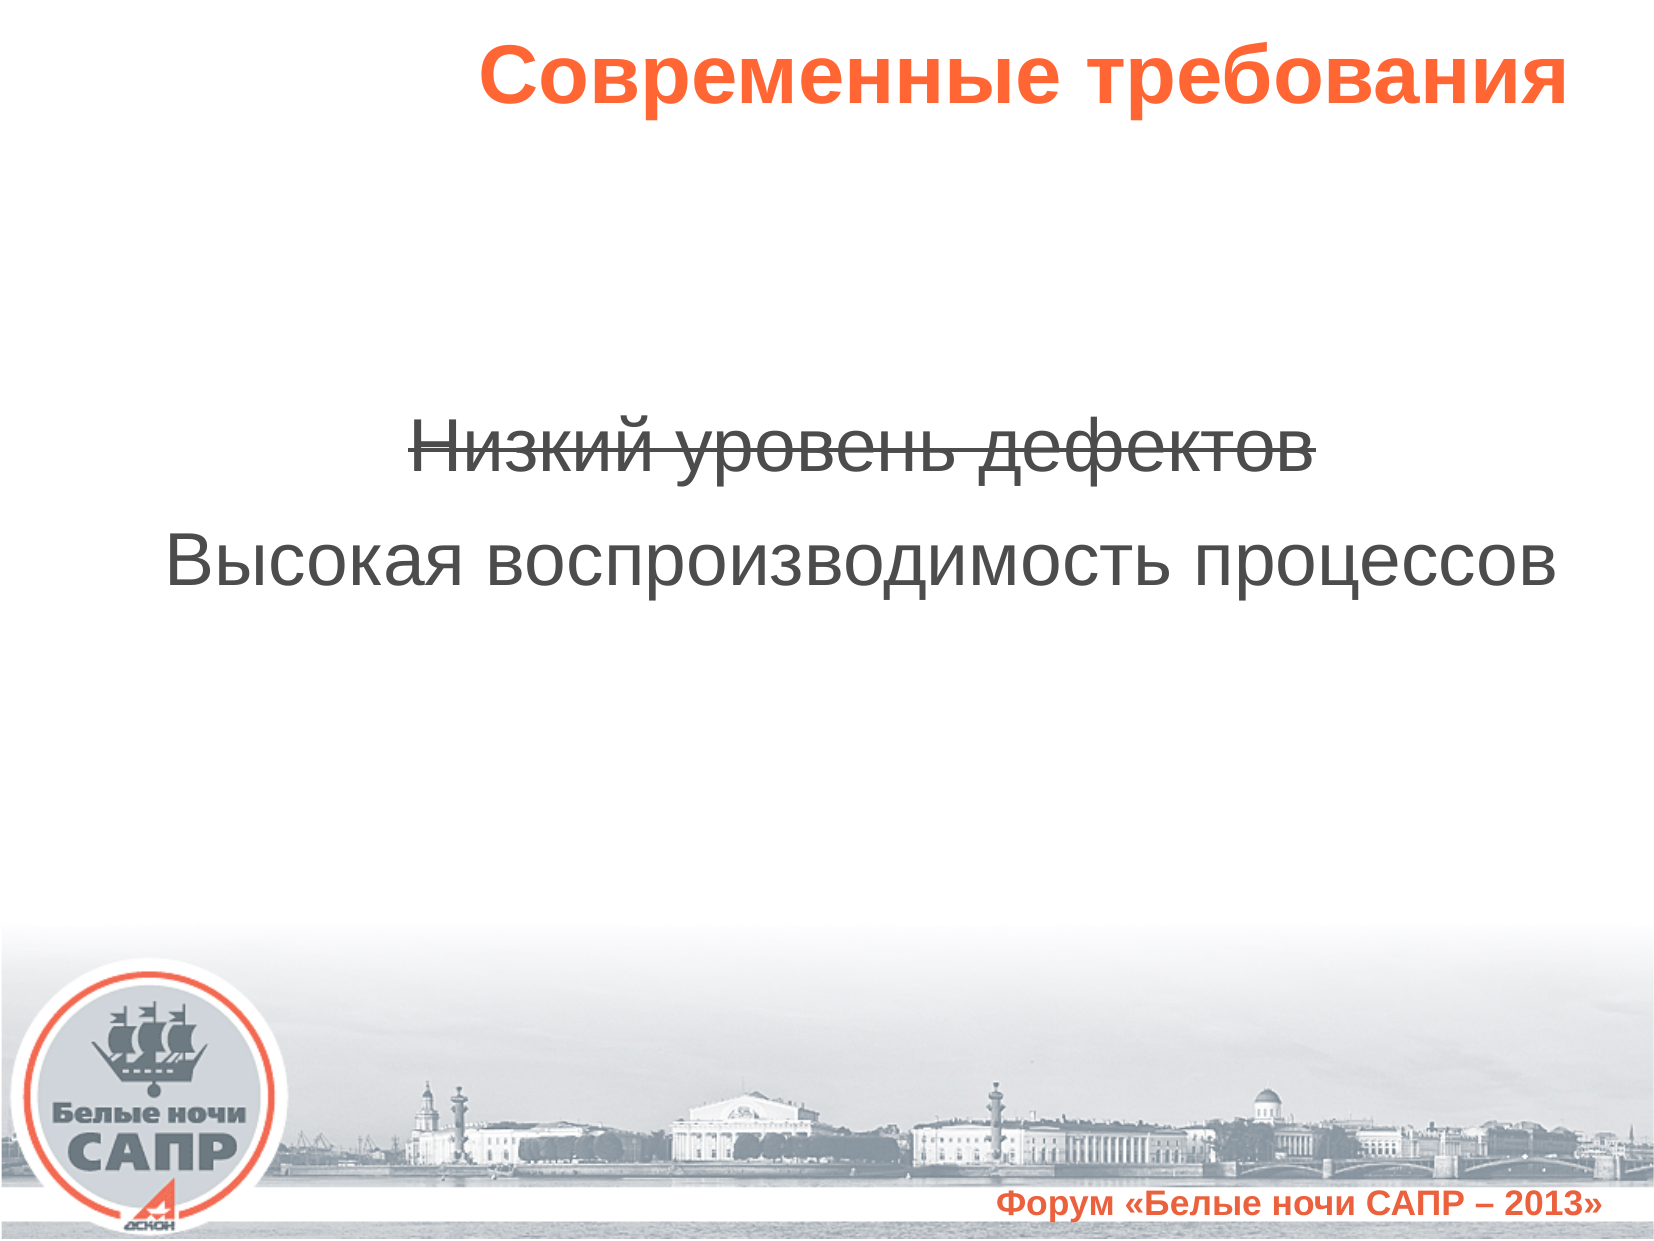

# Современные требования
Низкий уровень дефектов
Высокая воспроизводимость процессов